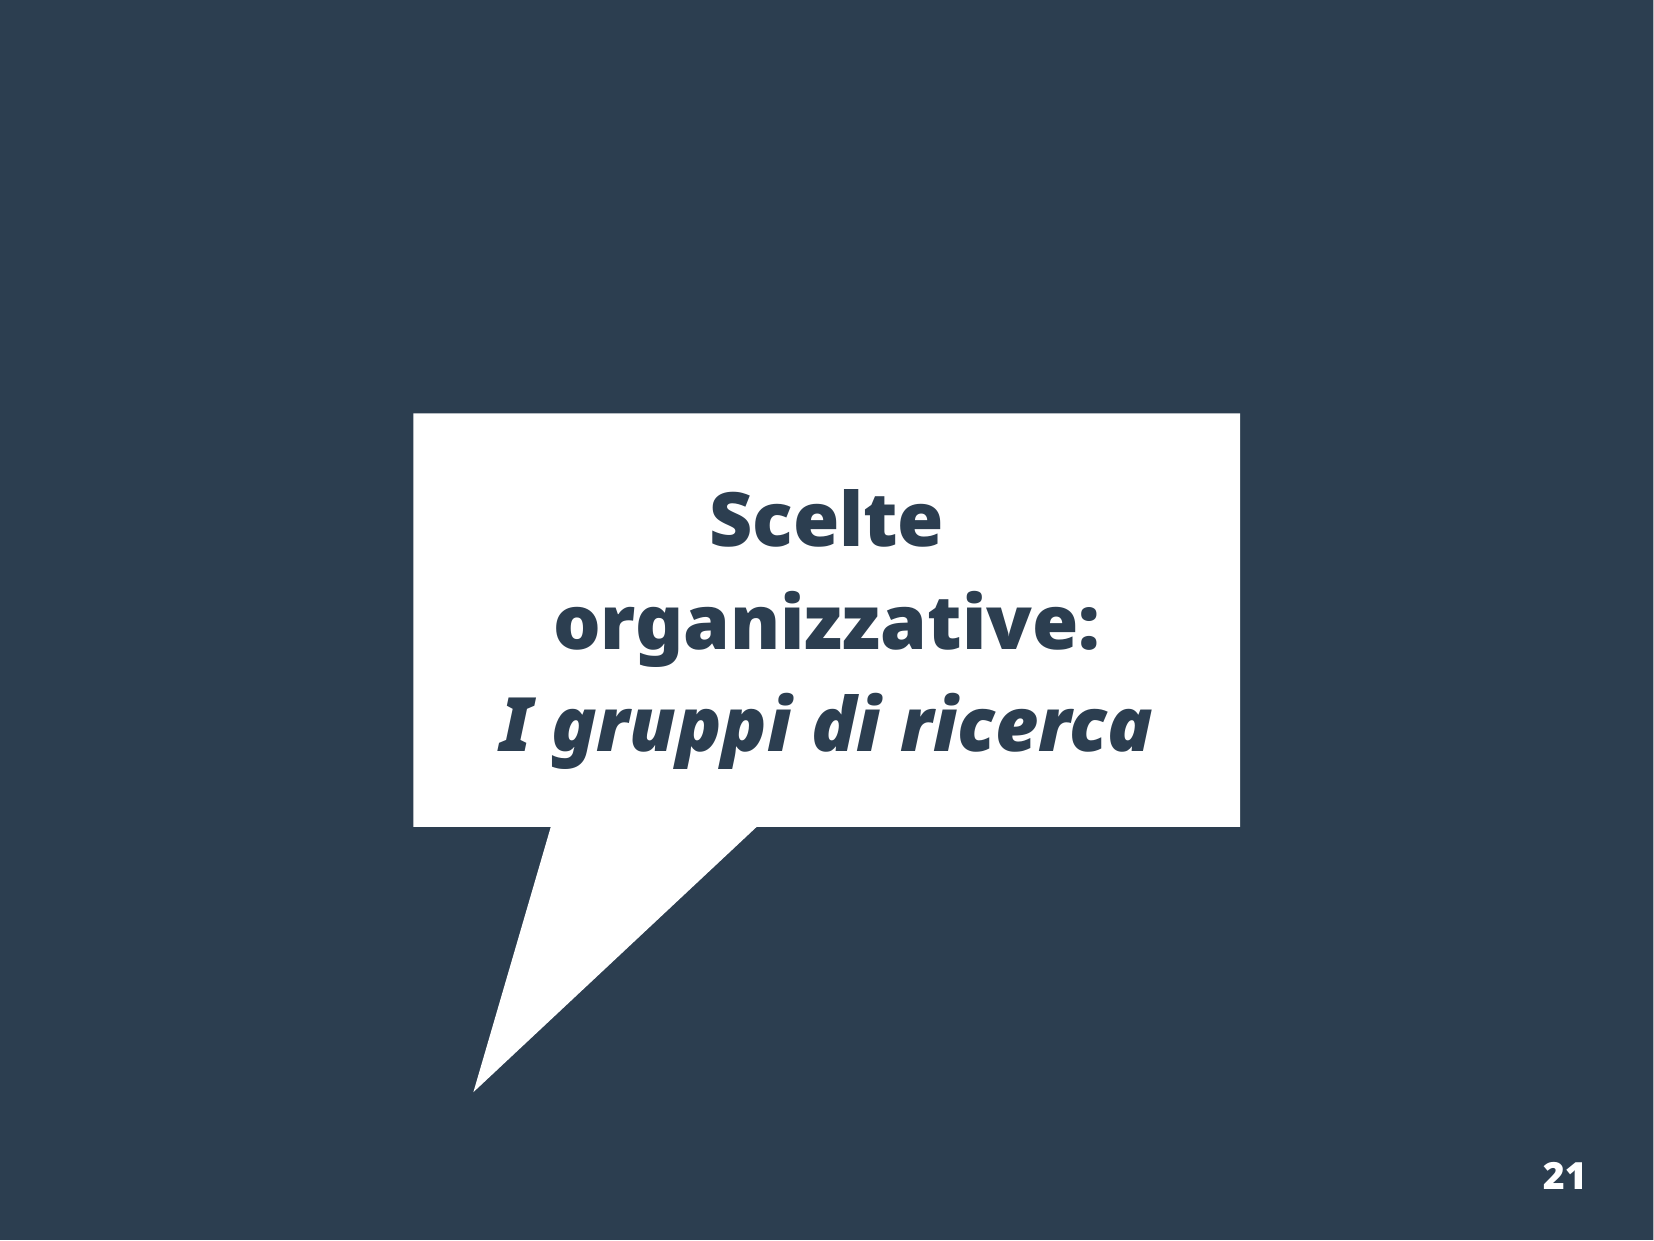

# Scelte organizzative: I gruppi di ricerca
21